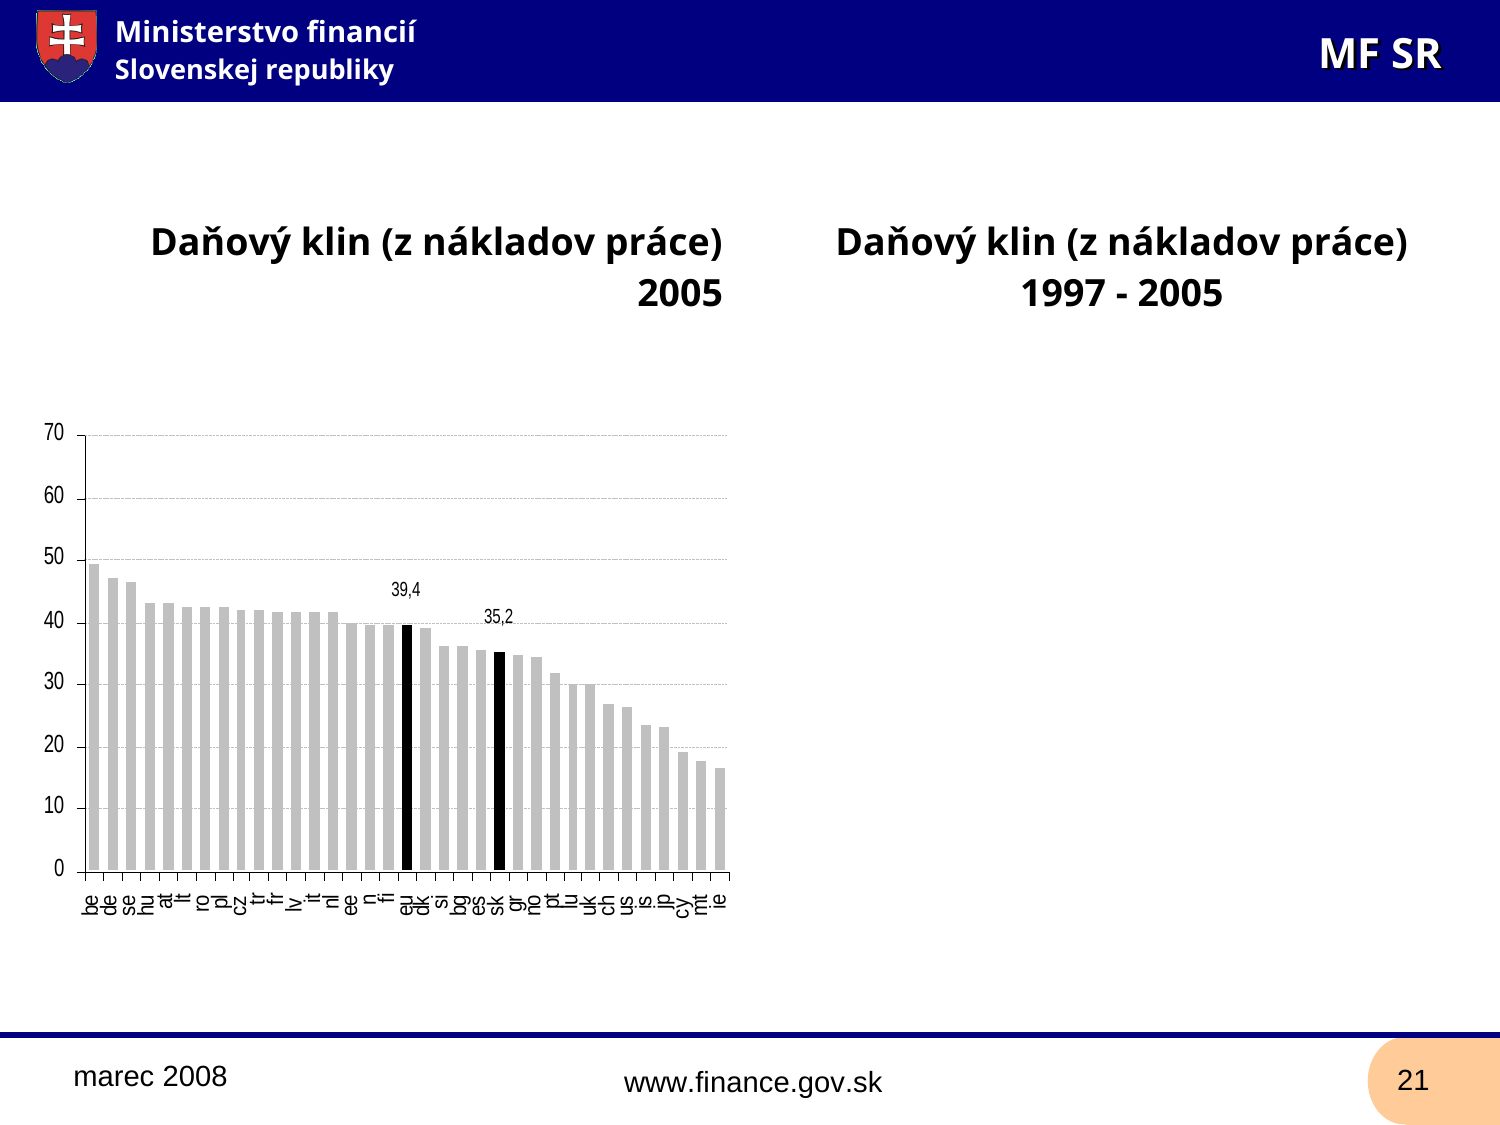

Daňový klin (z nákladov práce) 2005
Daňový klin (z nákladov práce) 1997 - 2005
marec 2008
21
www.finance.gov.sk